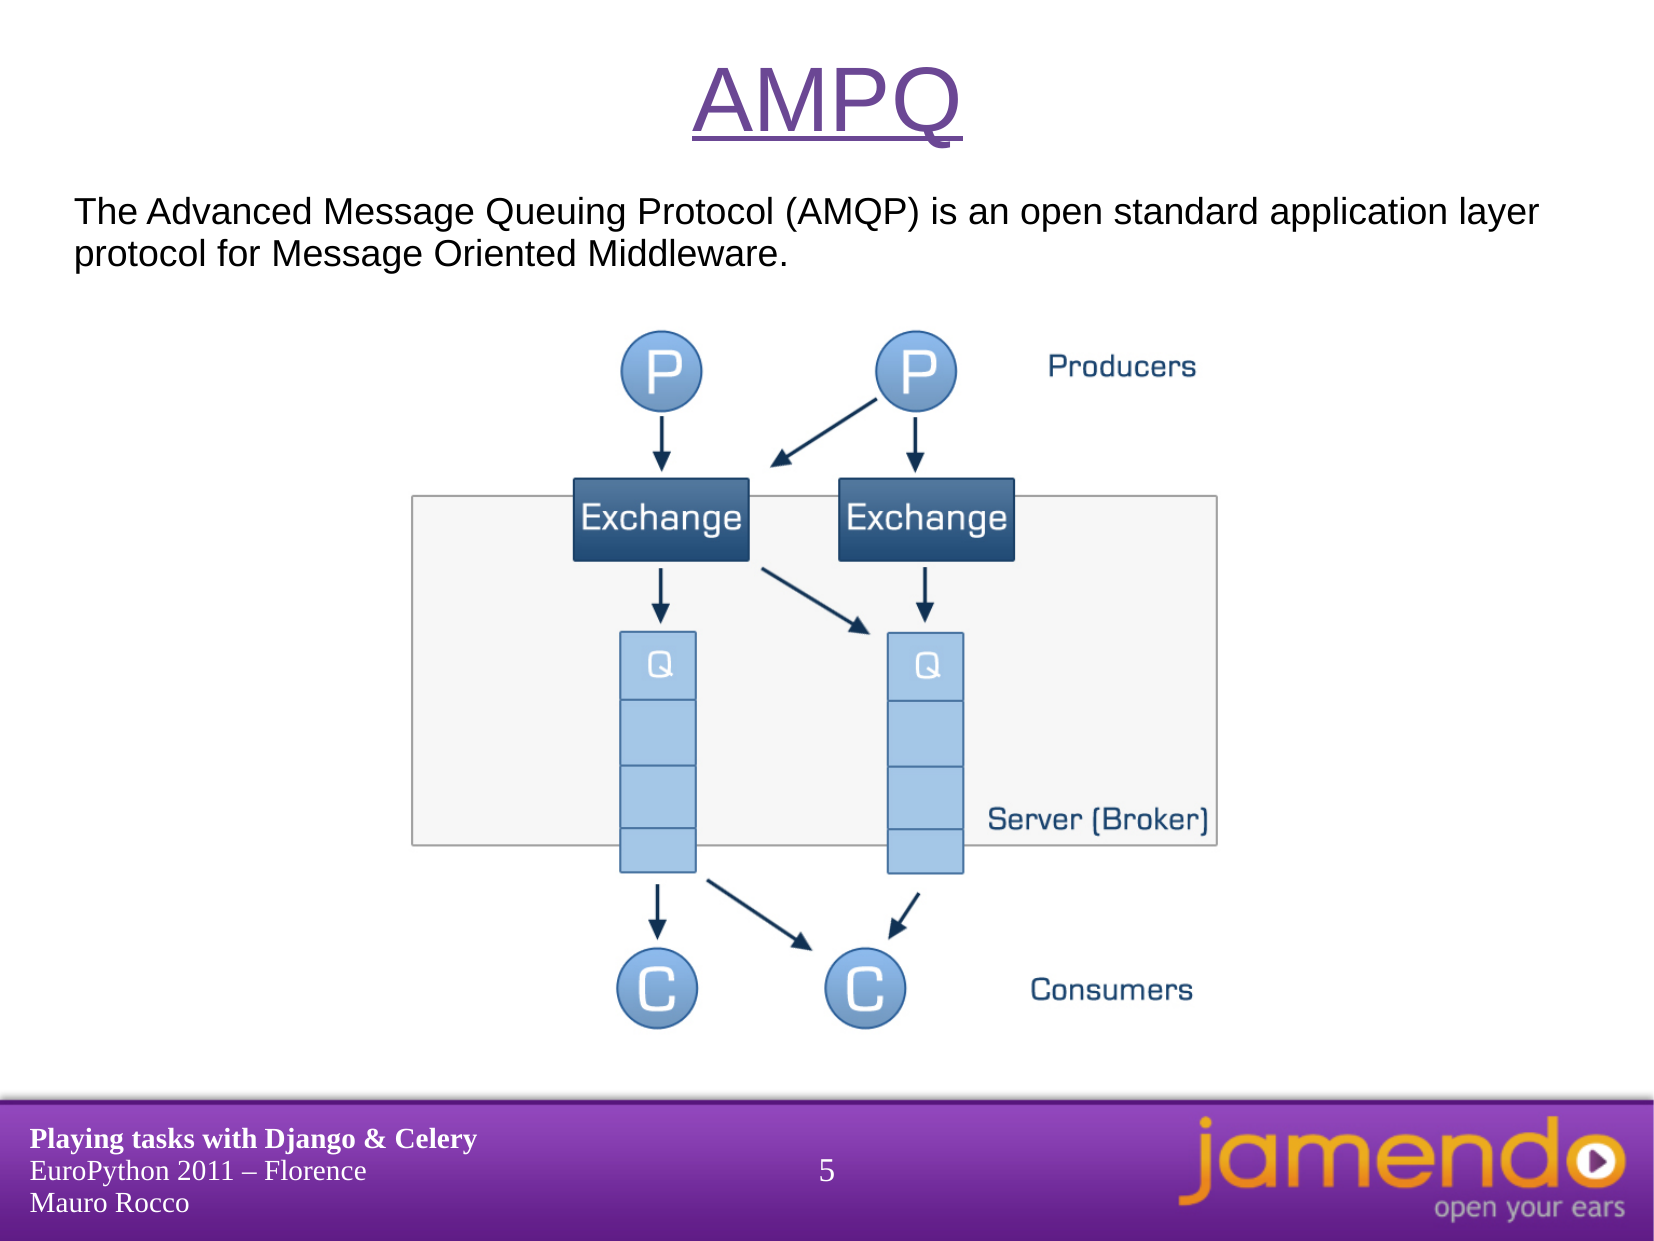

# AMPQ
The Advanced Message Queuing Protocol (AMQP) is an open standard application layer protocol for Message Oriented Middleware.
5